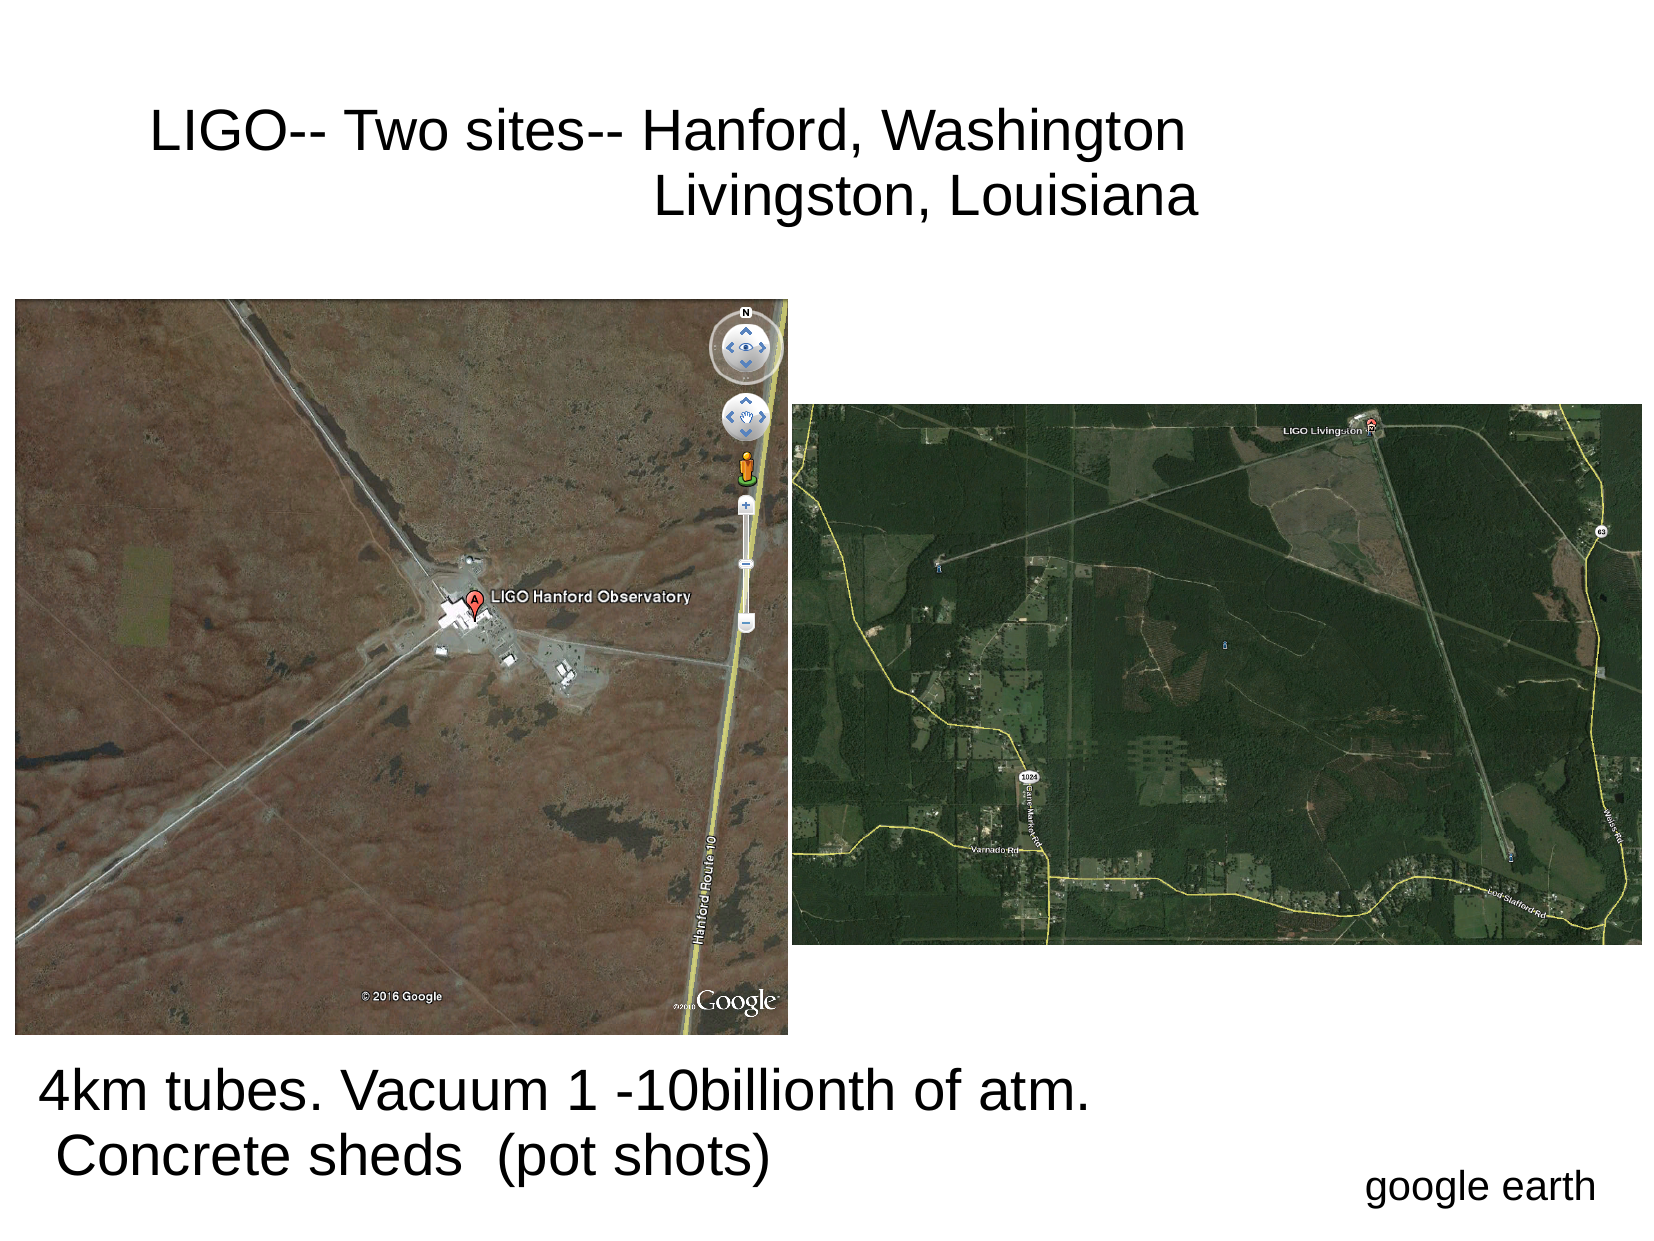

LIGO-- Two sites-- Hanford, Washington
 Livingston, Louisiana
4km tubes. Vacuum 1 -10billionth of atm.
 Concrete sheds (pot shots)
google earth